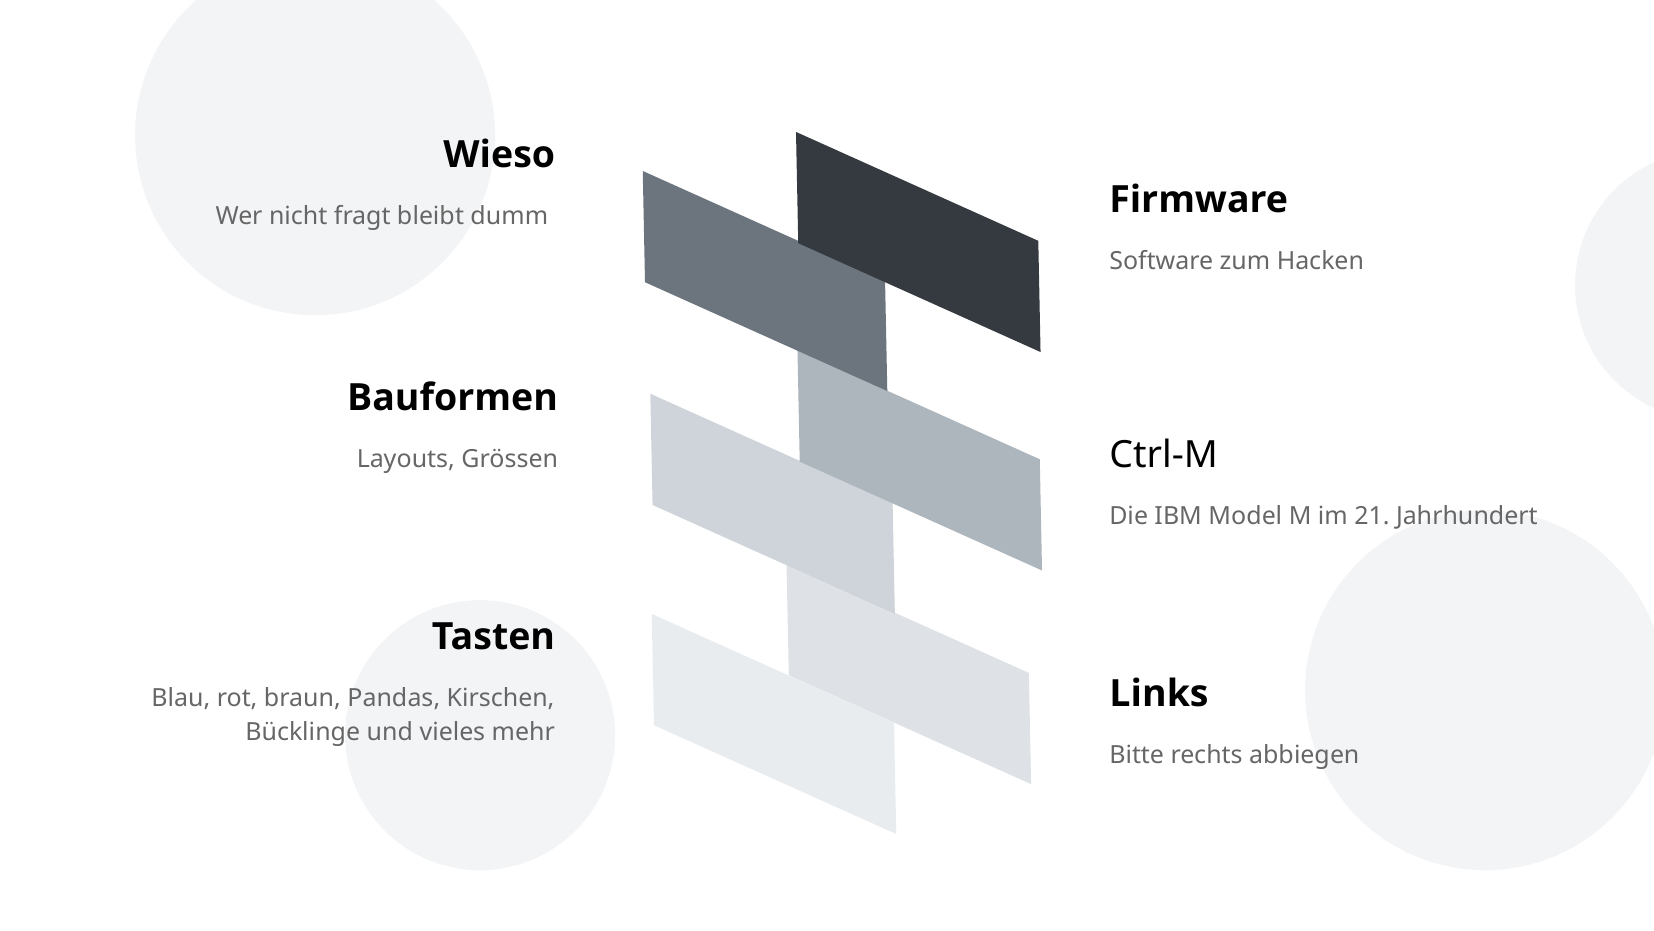

Wieso
Firmware
Wer nicht fragt bleibt dumm
Software zum Hacken
Bauformen
Ctrl-M
Layouts, Grössen
Die IBM Model M im 21. Jahrhundert
Tasten
Links
Blau, rot, braun, Pandas, Kirschen, Bücklinge und vieles mehr
Bitte rechts abbiegen